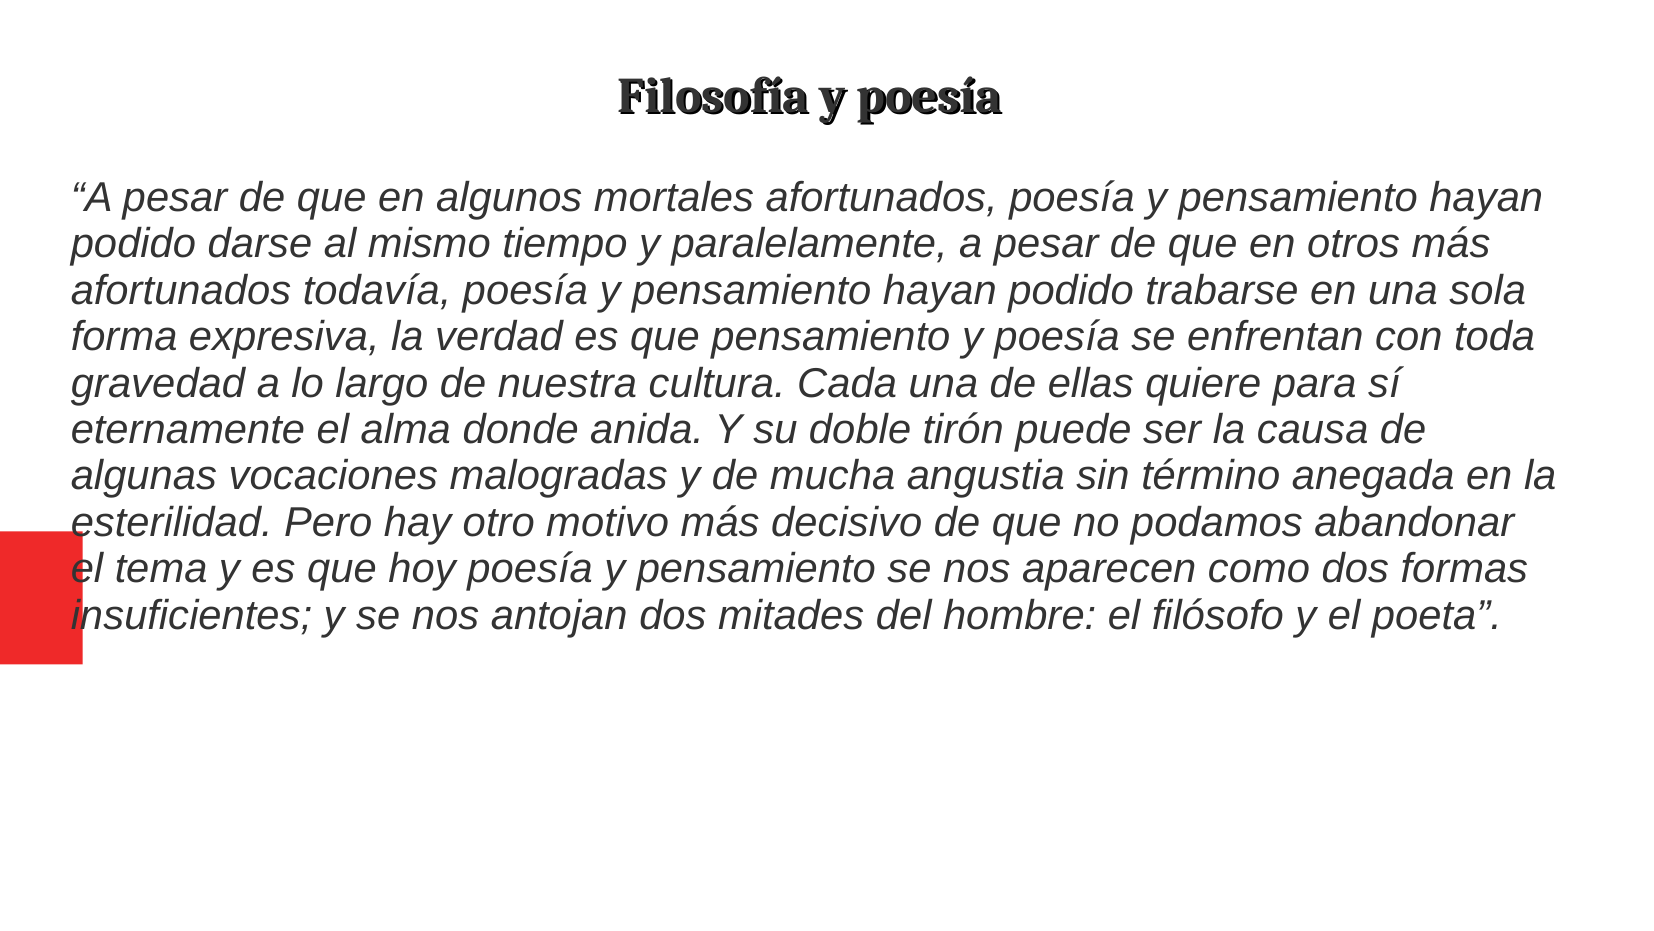

# Filosofía y poesía
“A pesar de que en algunos mortales afortunados, poesía y pensamiento hayan podido darse al mismo tiempo y paralelamente, a pesar de que en otros más afortunados todavía, poesía y pensamiento hayan podido trabarse en una sola forma expresiva, la verdad es que pensamiento y poesía se enfrentan con toda gravedad a lo largo de nuestra cultura. Cada una de ellas quiere para sí eternamente el alma donde anida. Y su doble tirón puede ser la causa de algunas vocaciones malogradas y de mucha angustia sin término anegada en la esterilidad. Pero hay otro motivo más decisivo de que no podamos abandonar el tema y es que hoy poesía y pensamiento se nos aparecen como dos formas insuficientes; y se nos antojan dos mitades del hombre: el filósofo y el poeta”.